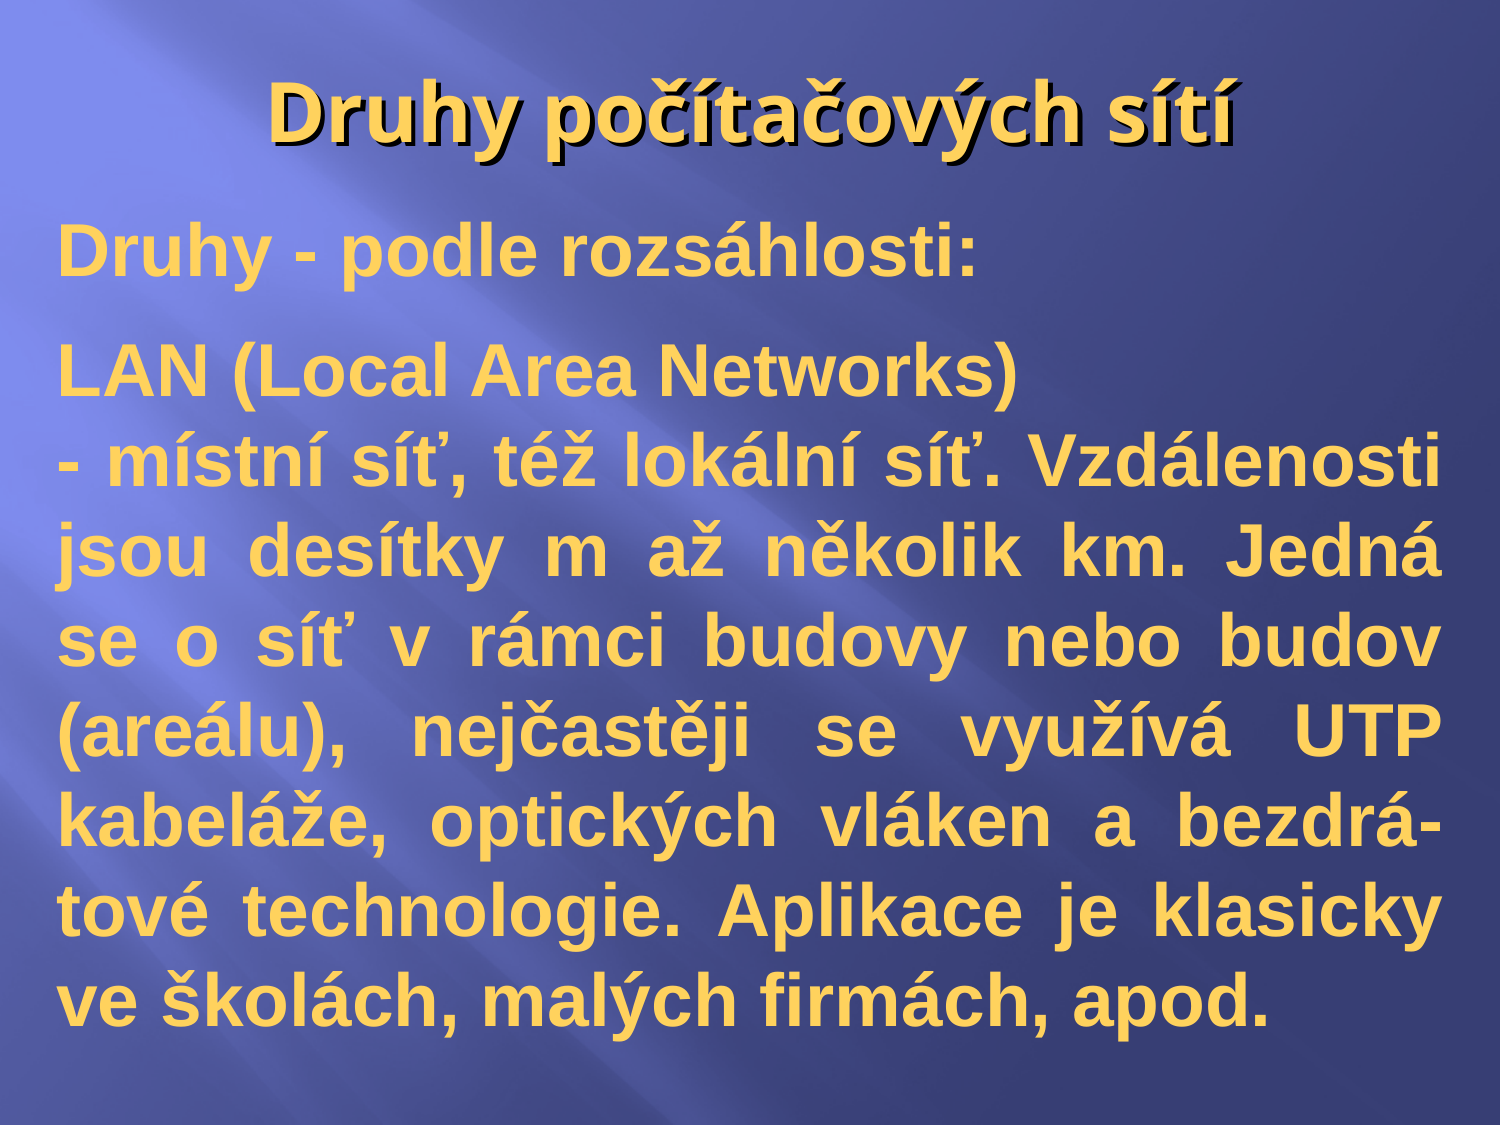

# Druhy počítačových sítí
Druhy - podle rozsáhlosti:
LAN (Local Area Networks)
- místní síť, též lokální síť. Vzdálenosti jsou desítky m až několik km. Jedná se o síť v rámci budovy nebo budov (areálu), nejčastěji se využívá UTP kabeláže, optických vláken a bezdrá-tové technologie. Aplikace je klasicky ve školách, malých firmách, apod.